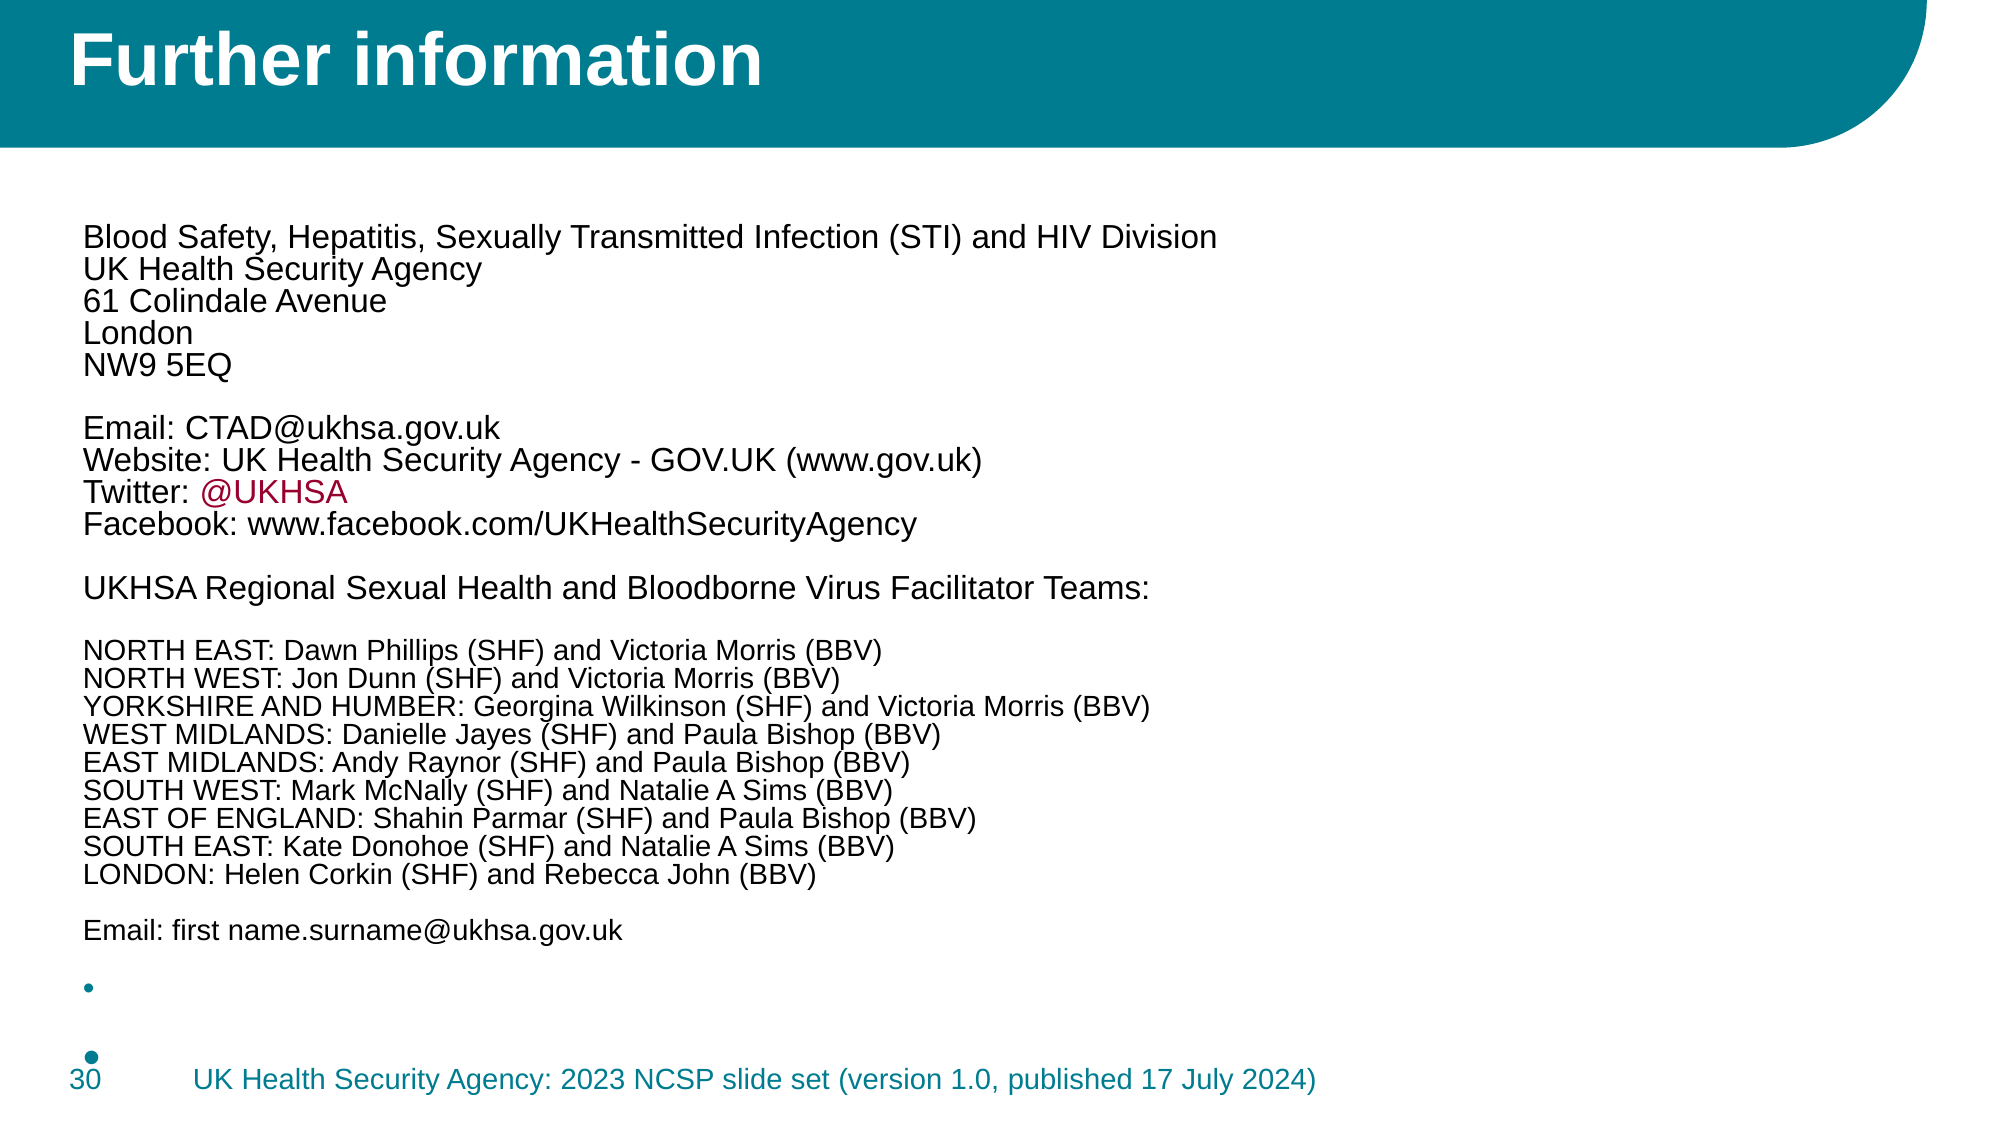

# Further information
Blood Safety, Hepatitis, Sexually Transmitted Infection (STI) and HIV Division
UK Health Security Agency
61 Colindale Avenue
London
NW9 5EQ
Email: CTAD@ukhsa.gov.uk
Website: UK Health Security Agency - GOV.UK (www.gov.uk)
Twitter: @UKHSA
Facebook: www.facebook.com/UKHealthSecurityAgency
UKHSA Regional Sexual Health and Bloodborne Virus Facilitator Teams:
NORTH EAST: Dawn Phillips (SHF) and Victoria Morris (BBV)
NORTH WEST: Jon Dunn (SHF) and Victoria Morris (BBV)
YORKSHIRE AND HUMBER: Georgina Wilkinson (SHF) and Victoria Morris (BBV)
WEST MIDLANDS: Danielle Jayes (SHF) and Paula Bishop (BBV)
EAST MIDLANDS: Andy Raynor (SHF) and Paula Bishop (BBV)
SOUTH WEST: Mark McNally (SHF) and Natalie A Sims (BBV)
EAST OF ENGLAND: Shahin Parmar (SHF) and Paula Bishop (BBV)
SOUTH EAST: Kate Donohoe (SHF) and Natalie A Sims (BBV)
LONDON: Helen Corkin (SHF) and Rebecca John (BBV)
Email: first name.surname@ukhsa.gov.uk
30
UK Health Security Agency: 2023 NCSP slide set (version 1.0, published 17 July 2024)